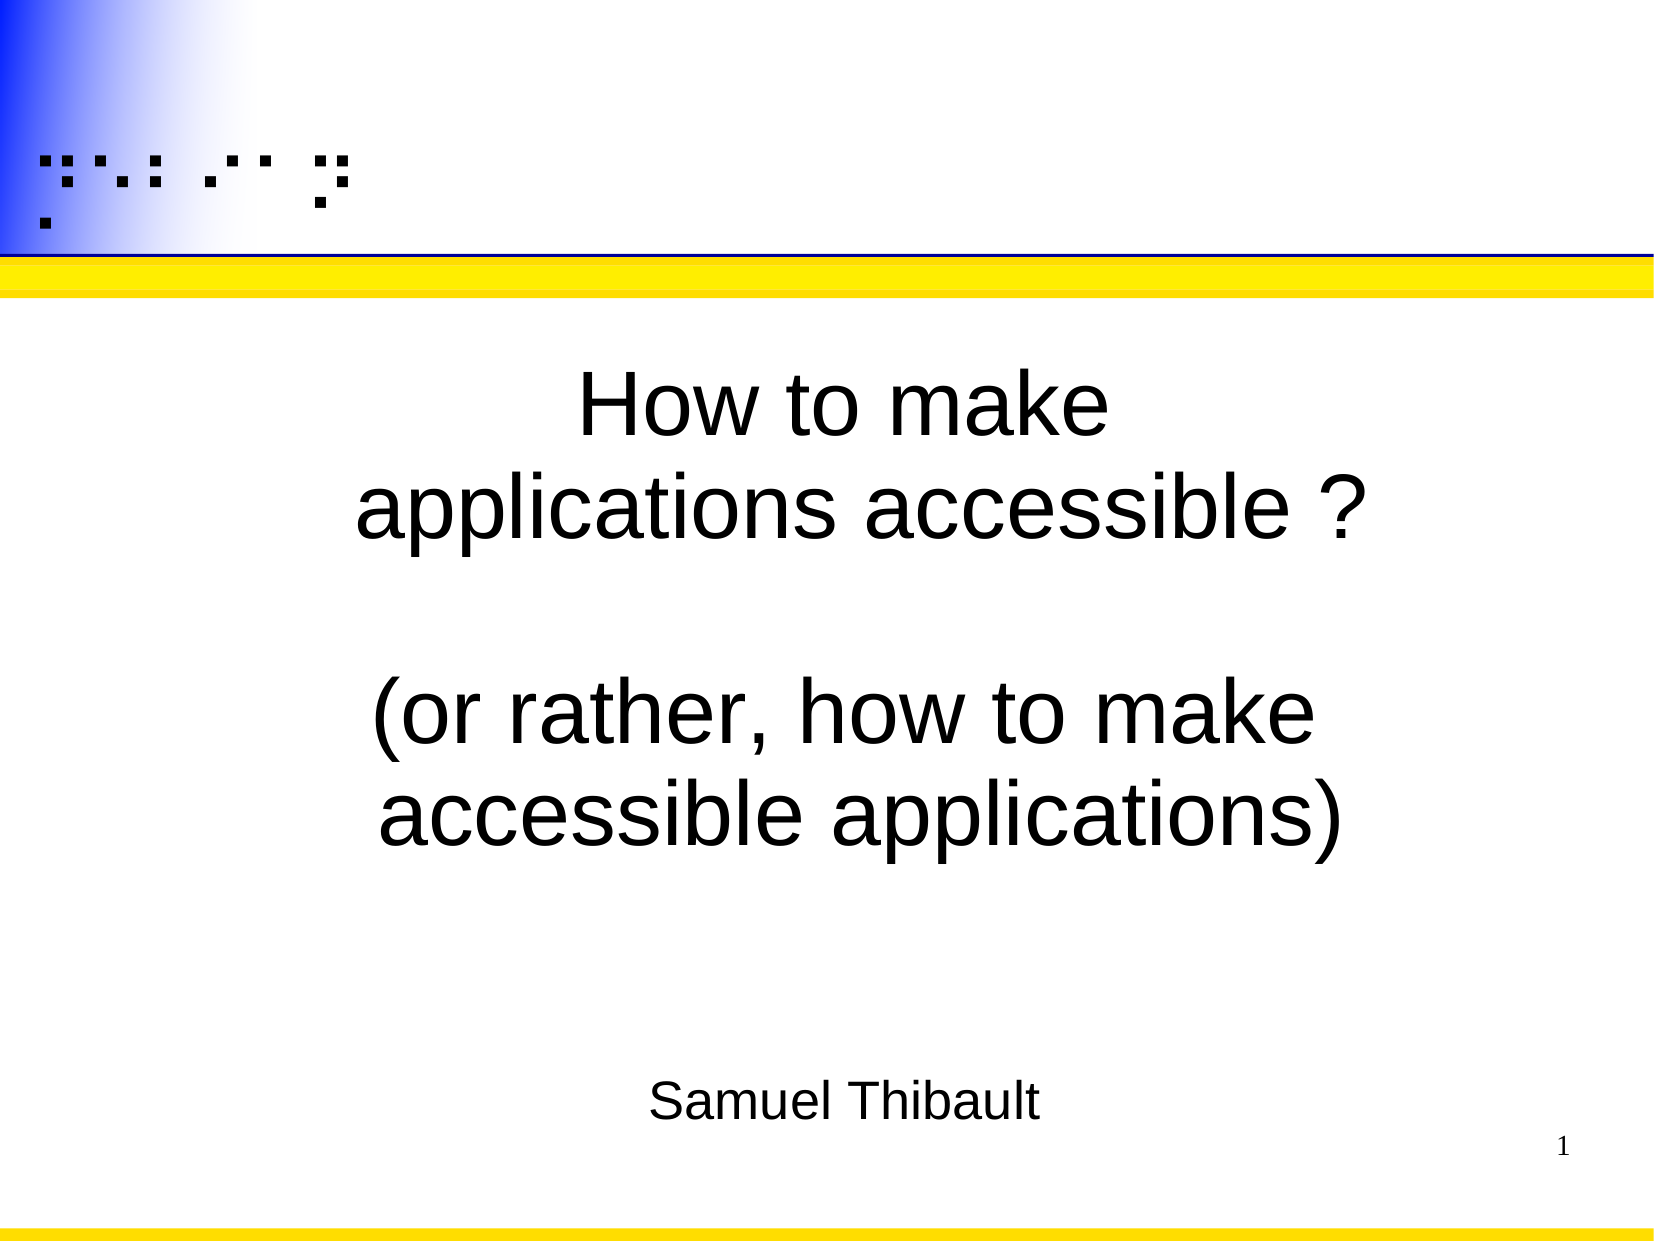

#
How to make
applications accessible ?
(or rather, how to make
accessible applications)
Samuel Thibault
1